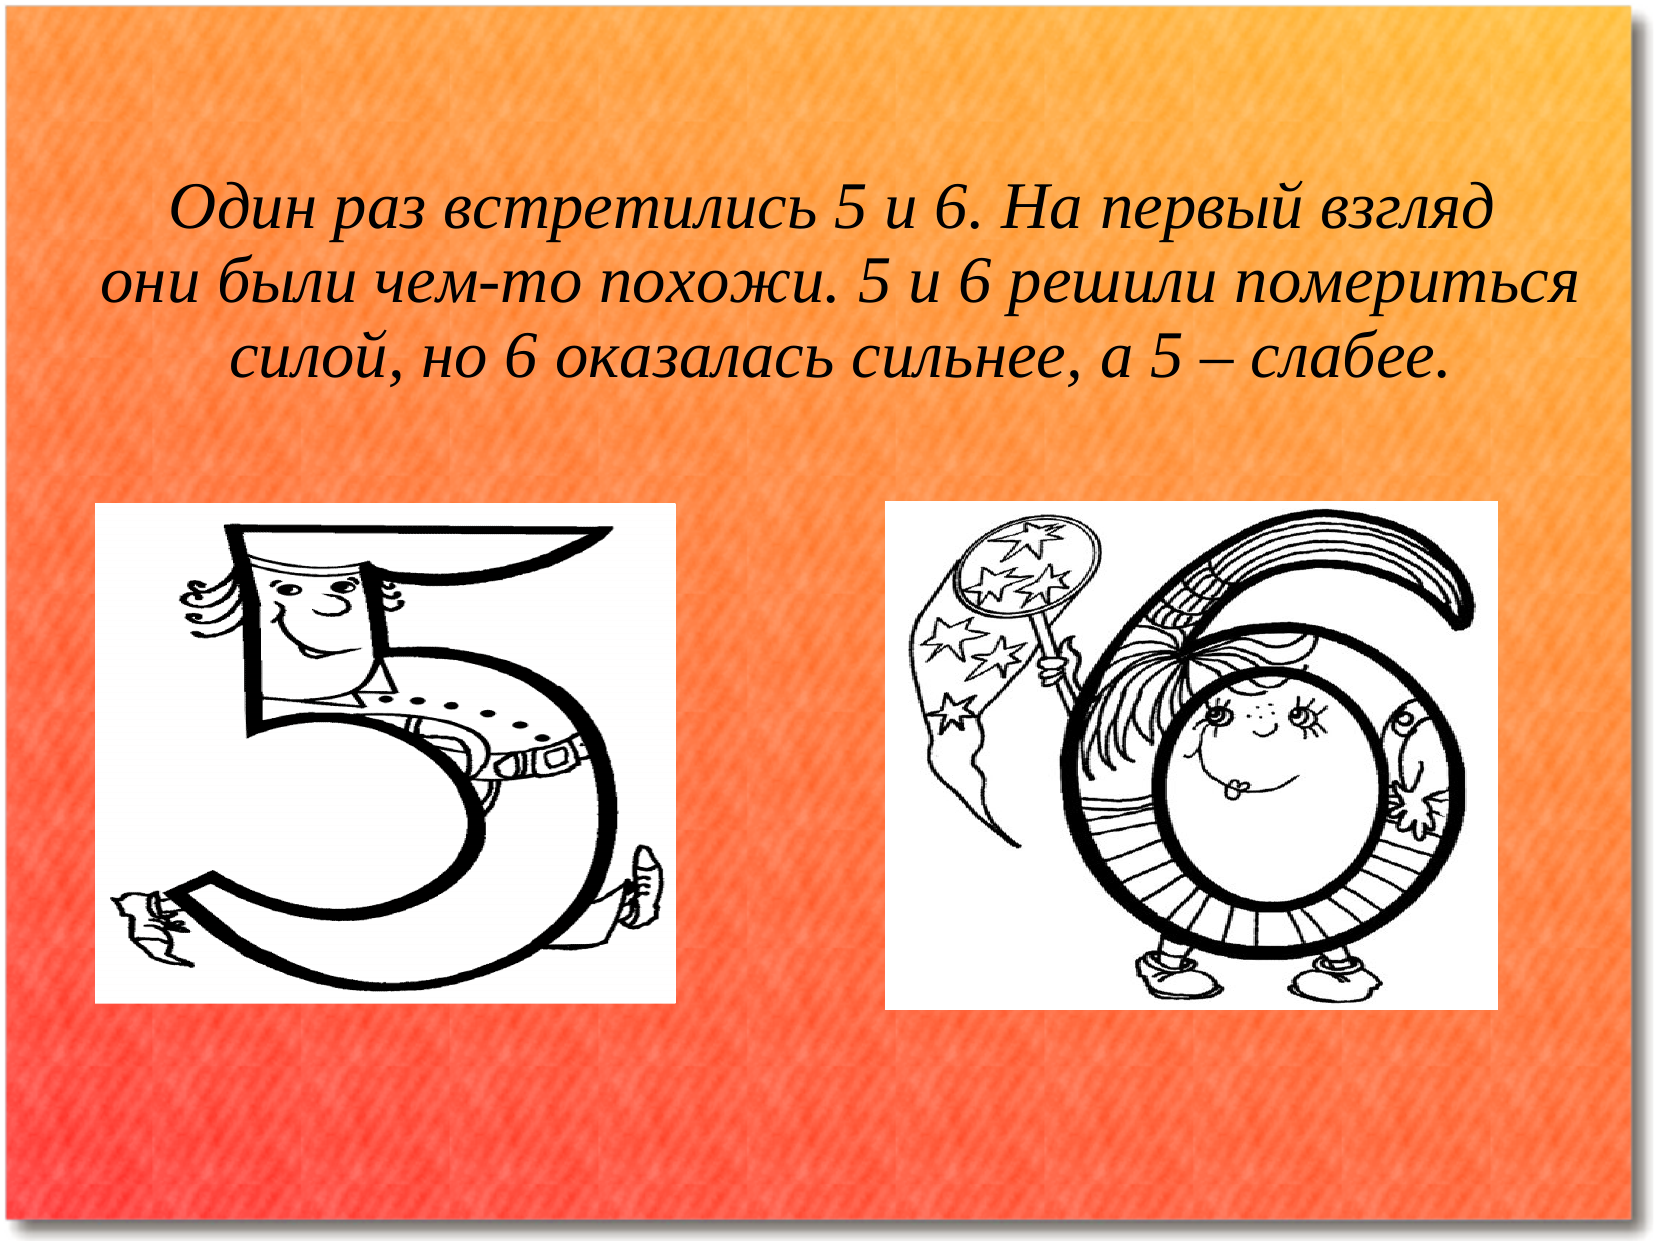

# Один раз встретились 5 и 6. На первый взгляд
они были чем-то похожи. 5 и 6 решили помериться силой, но 6 оказалась сильнее, а 5 – слабее.